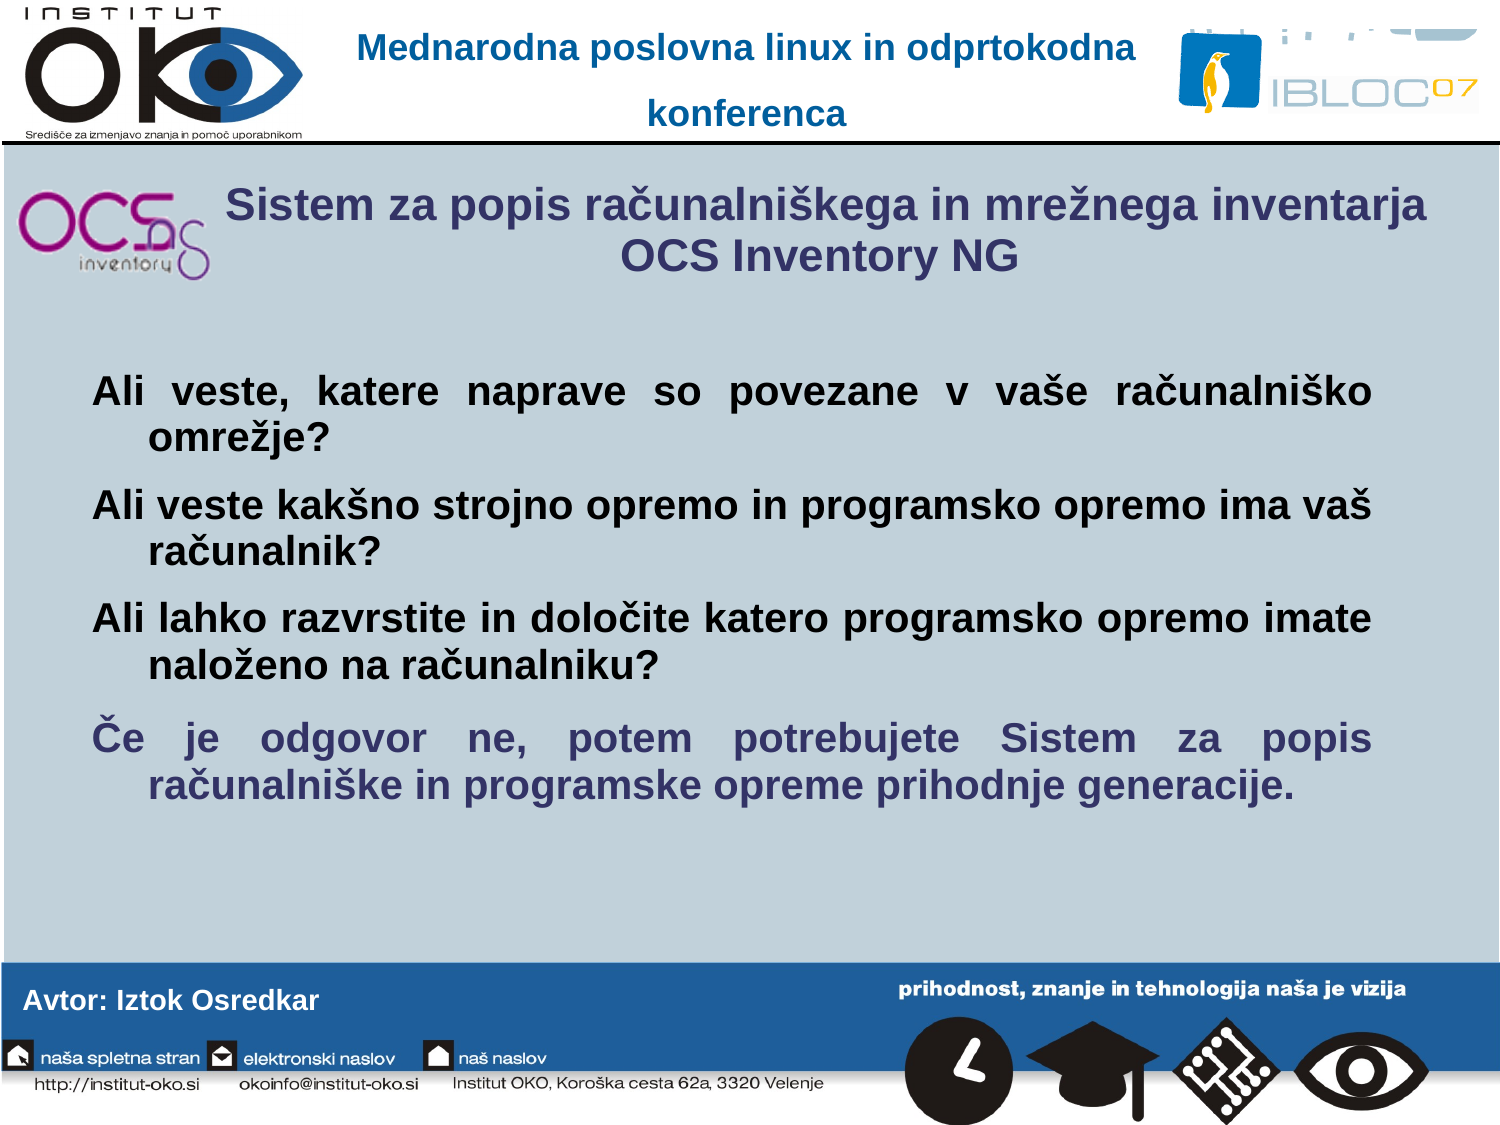

Mednarodna poslovna linux in odprtokodna
konferenca
Avtor: Iztok Osredkar
Sistem za popis računalniškega in mrežnega inventarja
OCS Inventory NG
# Ali veste, katere naprave so povezane v vaše računalniško omrežje?
Ali veste kakšno strojno opremo in programsko opremo ima vaš računalnik?
Ali lahko razvrstite in določite katero programsko opremo imate naloženo na računalniku?
Če je odgovor ne, potem potrebujete Sistem za popis računalniške in programske opreme prihodnje generacije.